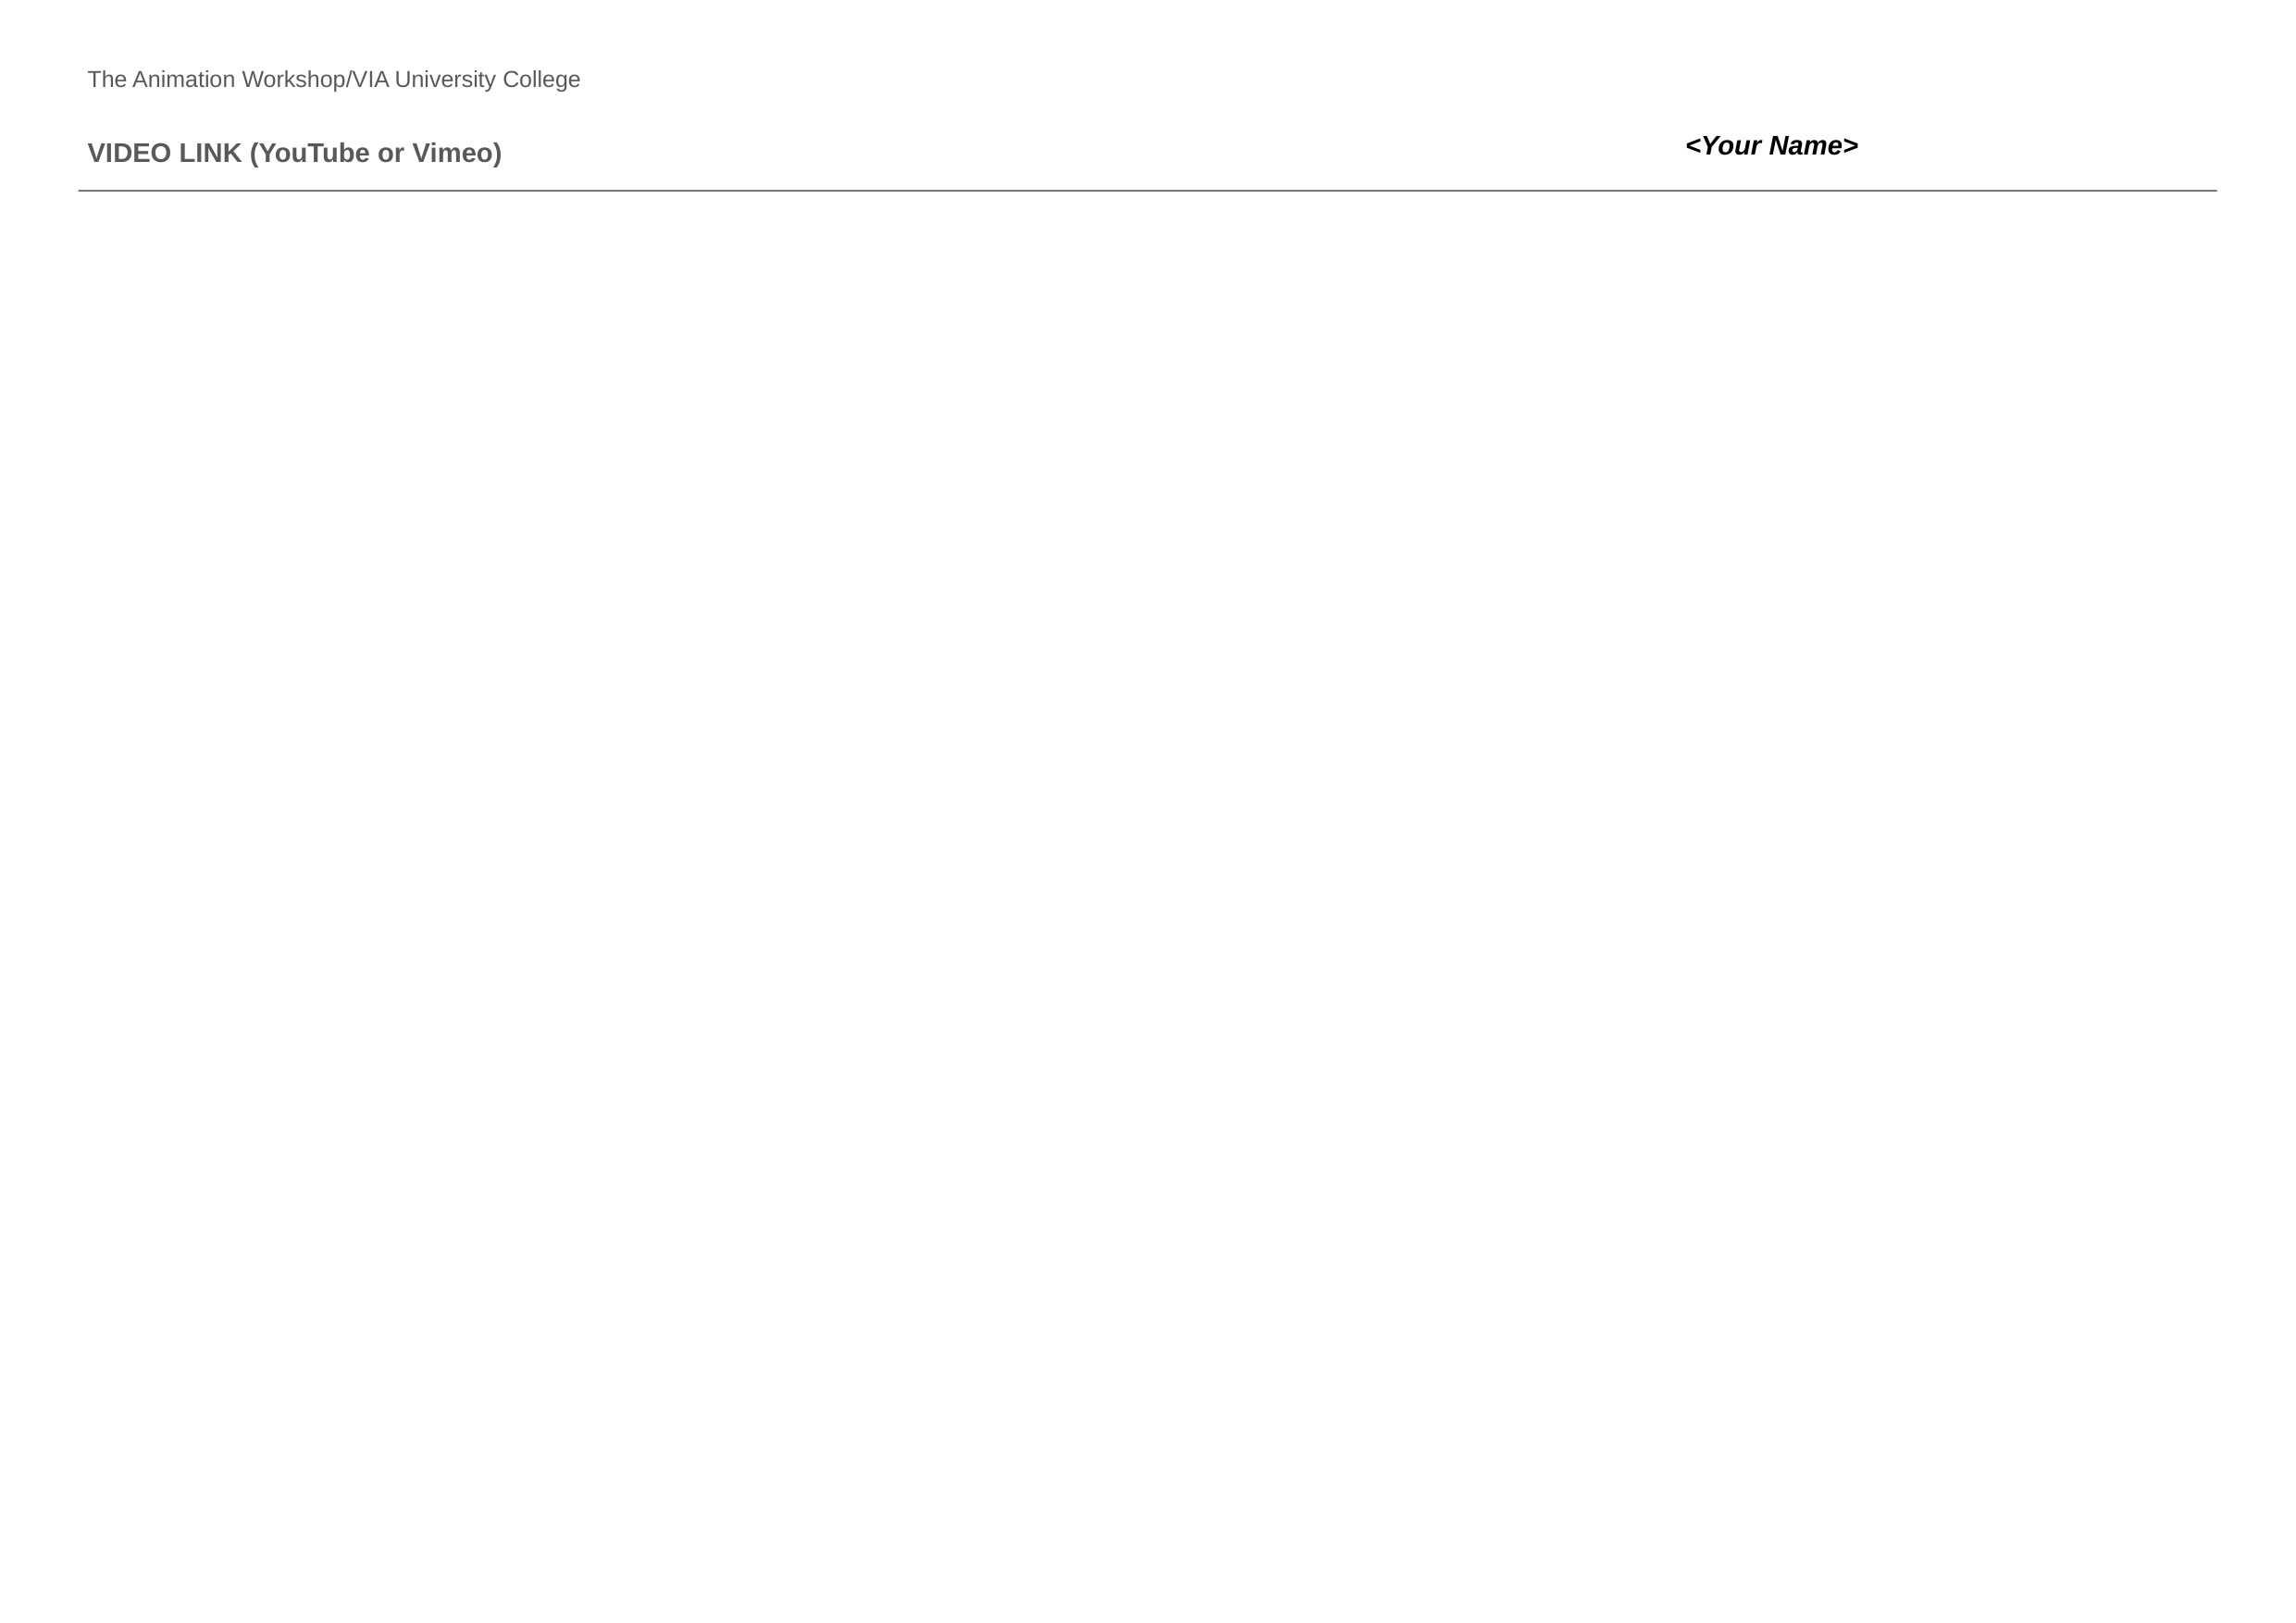

# The Animation Workshop/VIA University College
VIDEO LINK (YouTube or Vimeo)
<Your Name>